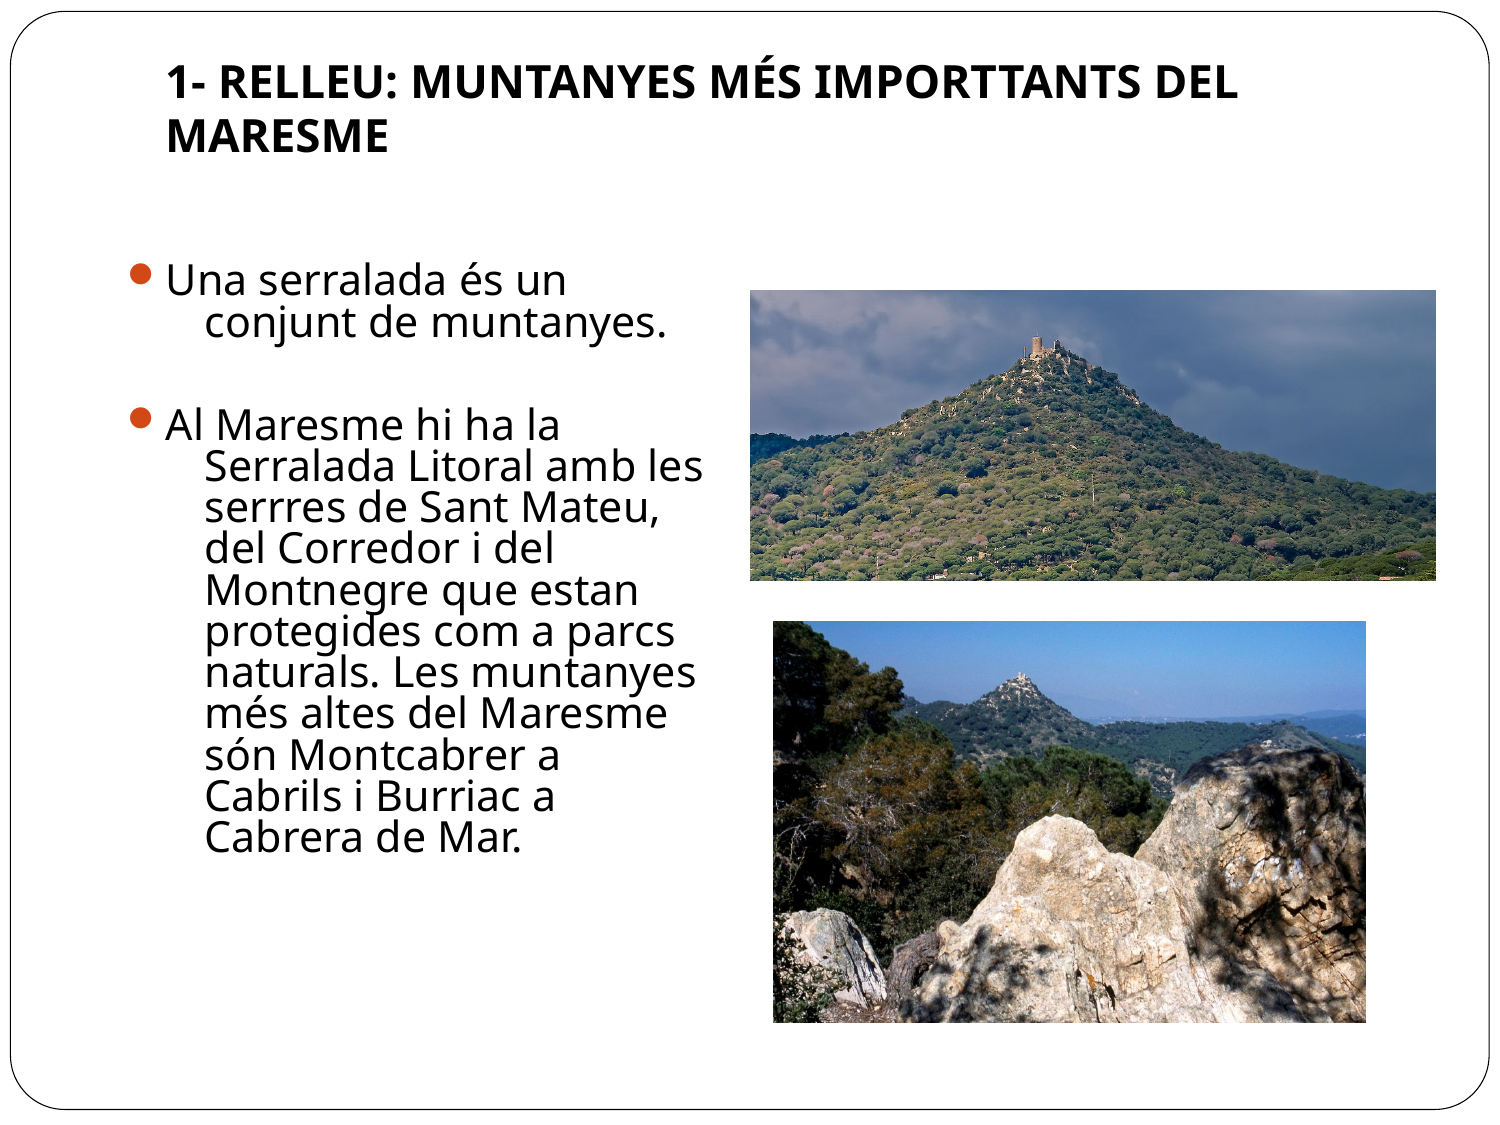

# 1- RELLEU: MUNTANYES MÉS IMPORTTANTS DEL MARESME
Una serralada és un conjunt de muntanyes.
Al Maresme hi ha la Serralada Litoral amb les serrres de Sant Mateu, del Corredor i del Montnegre que estan protegides com a parcs naturals. Les muntanyes més altes del Maresme són Montcabrer a Cabrils i Burriac a Cabrera de Mar.